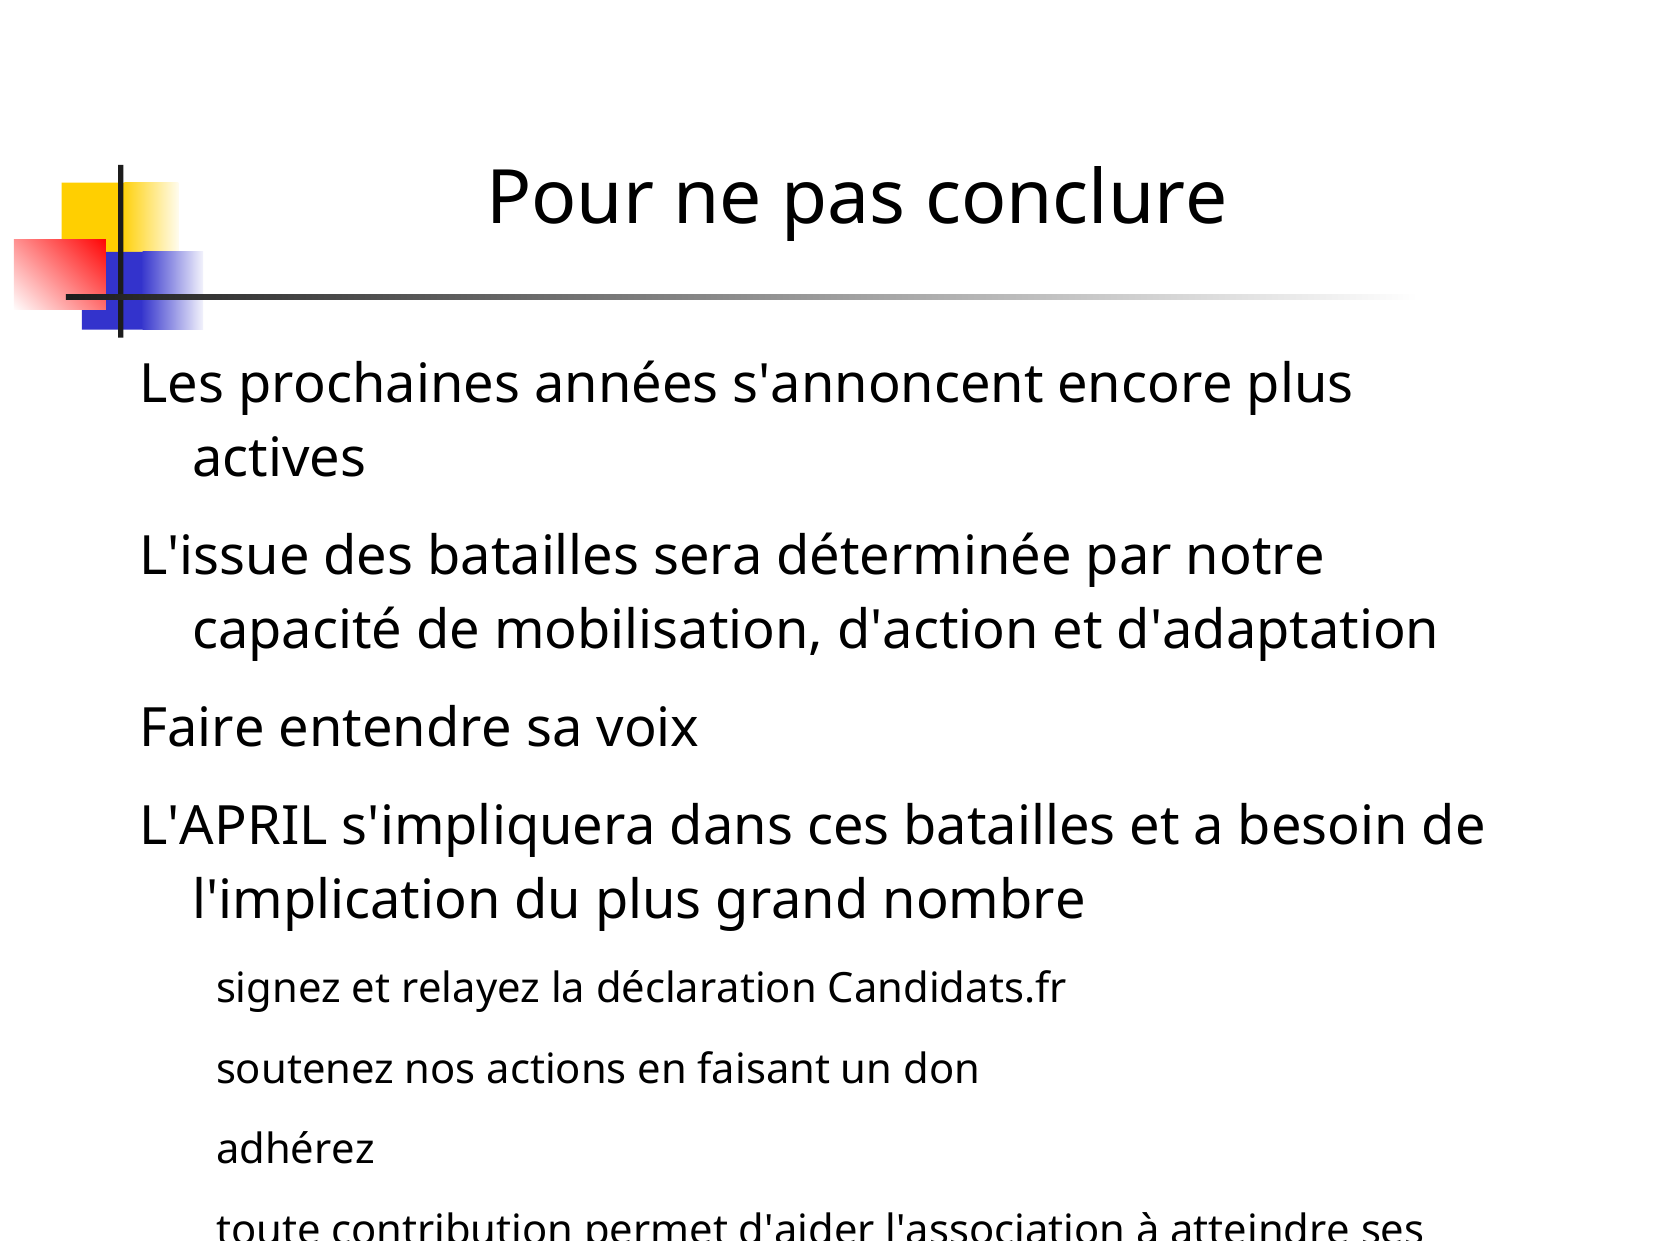

# Pour ne pas conclure
Les prochaines années s'annoncent encore plus actives
L'issue des batailles sera déterminée par notre capacité de mobilisation, d'action et d'adaptation
Faire entendre sa voix
L'APRIL s'impliquera dans ces batailles et a besoin de l'implication du plus grand nombre
signez et relayez la déclaration Candidats.fr
soutenez nos actions en faisant un don
adhérez
toute contribution permet d'aider l'association à atteindre ses objectifs